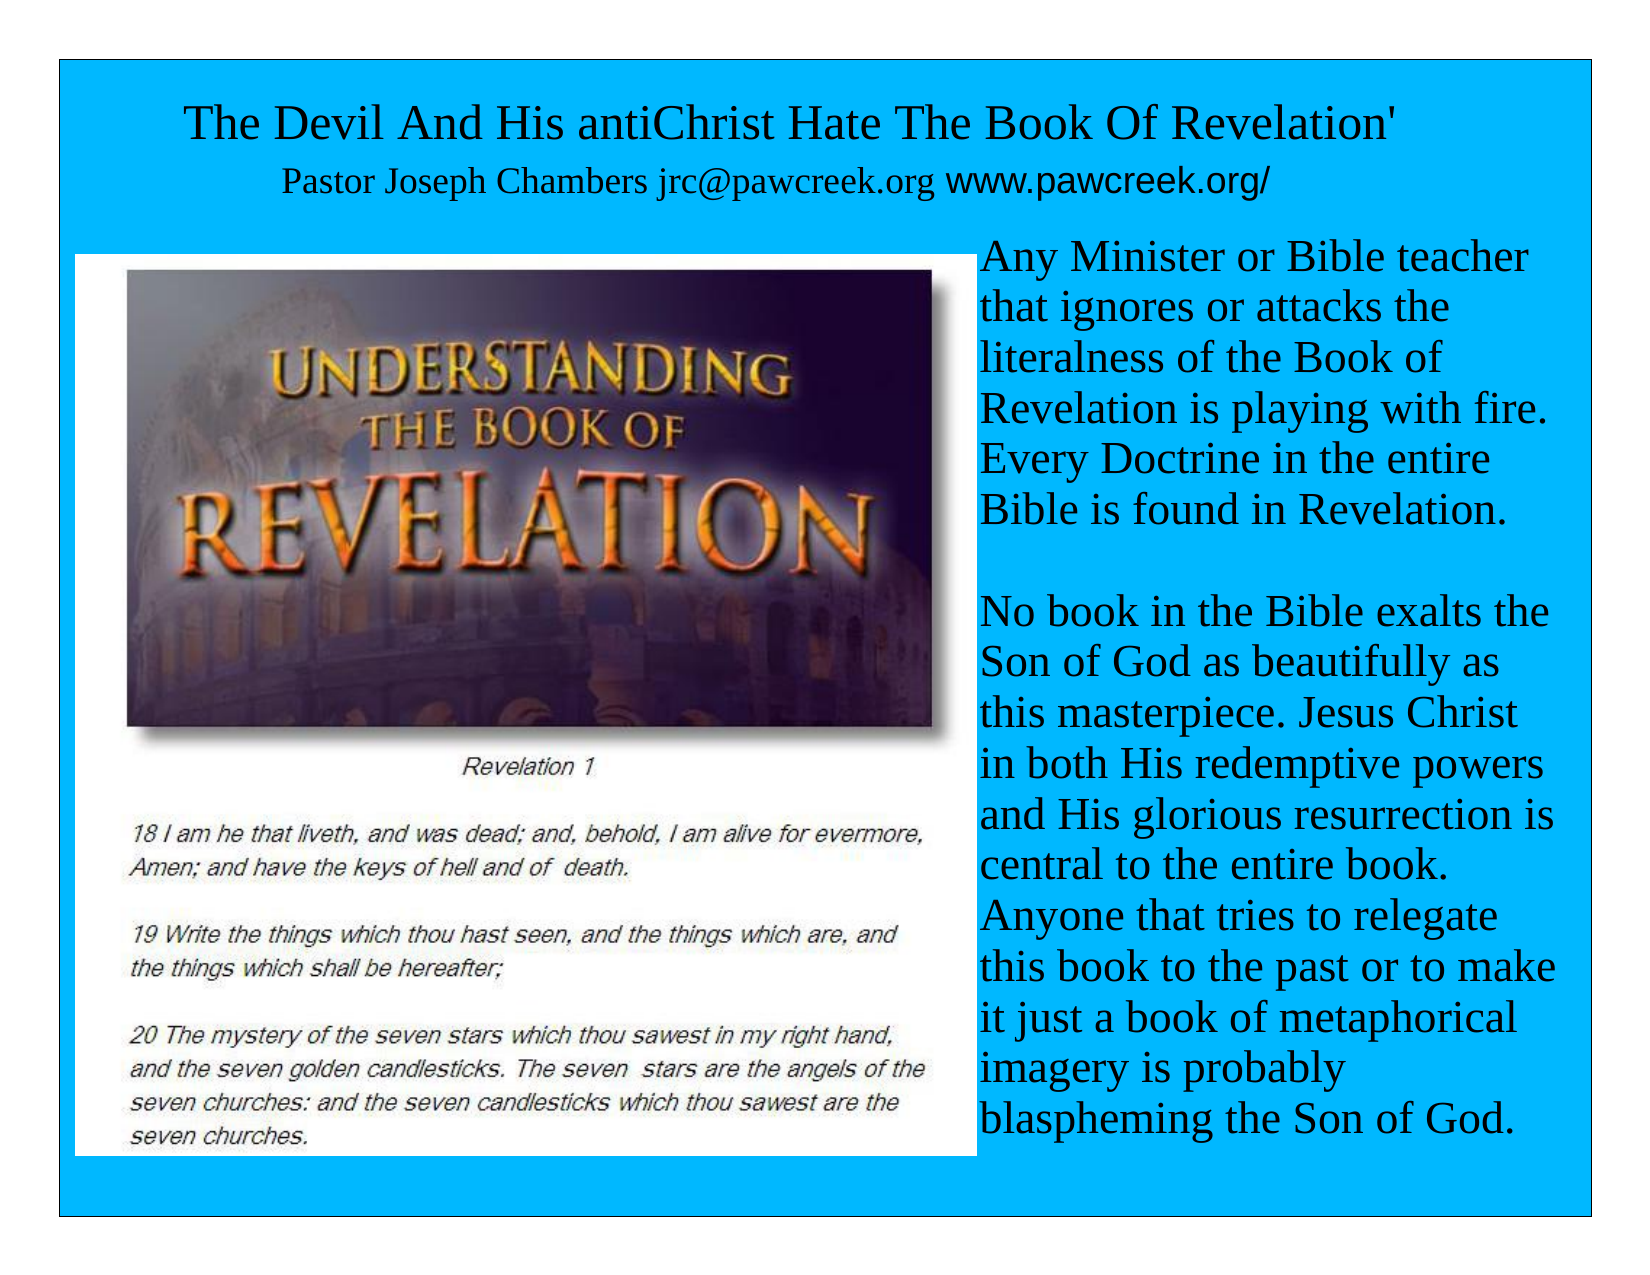

The Devil And His antiChrist Hate The Book Of Revelation'
Pastor Joseph Chambers jrc@pawcreek.org www.pawcreek.org/
Any Minister or Bible teacher that ignores or attacks the literalness of the Book of Revelation is playing with fire. Every Doctrine in the entire Bible is found in Revelation.
No book in the Bible exalts the Son of God as beautifully as this masterpiece. Jesus Christ in both His redemptive powers and His glorious resurrection is central to the entire book. Anyone that tries to relegate this book to the past or to make it just a book of metaphorical imagery is probably blaspheming the Son of God.